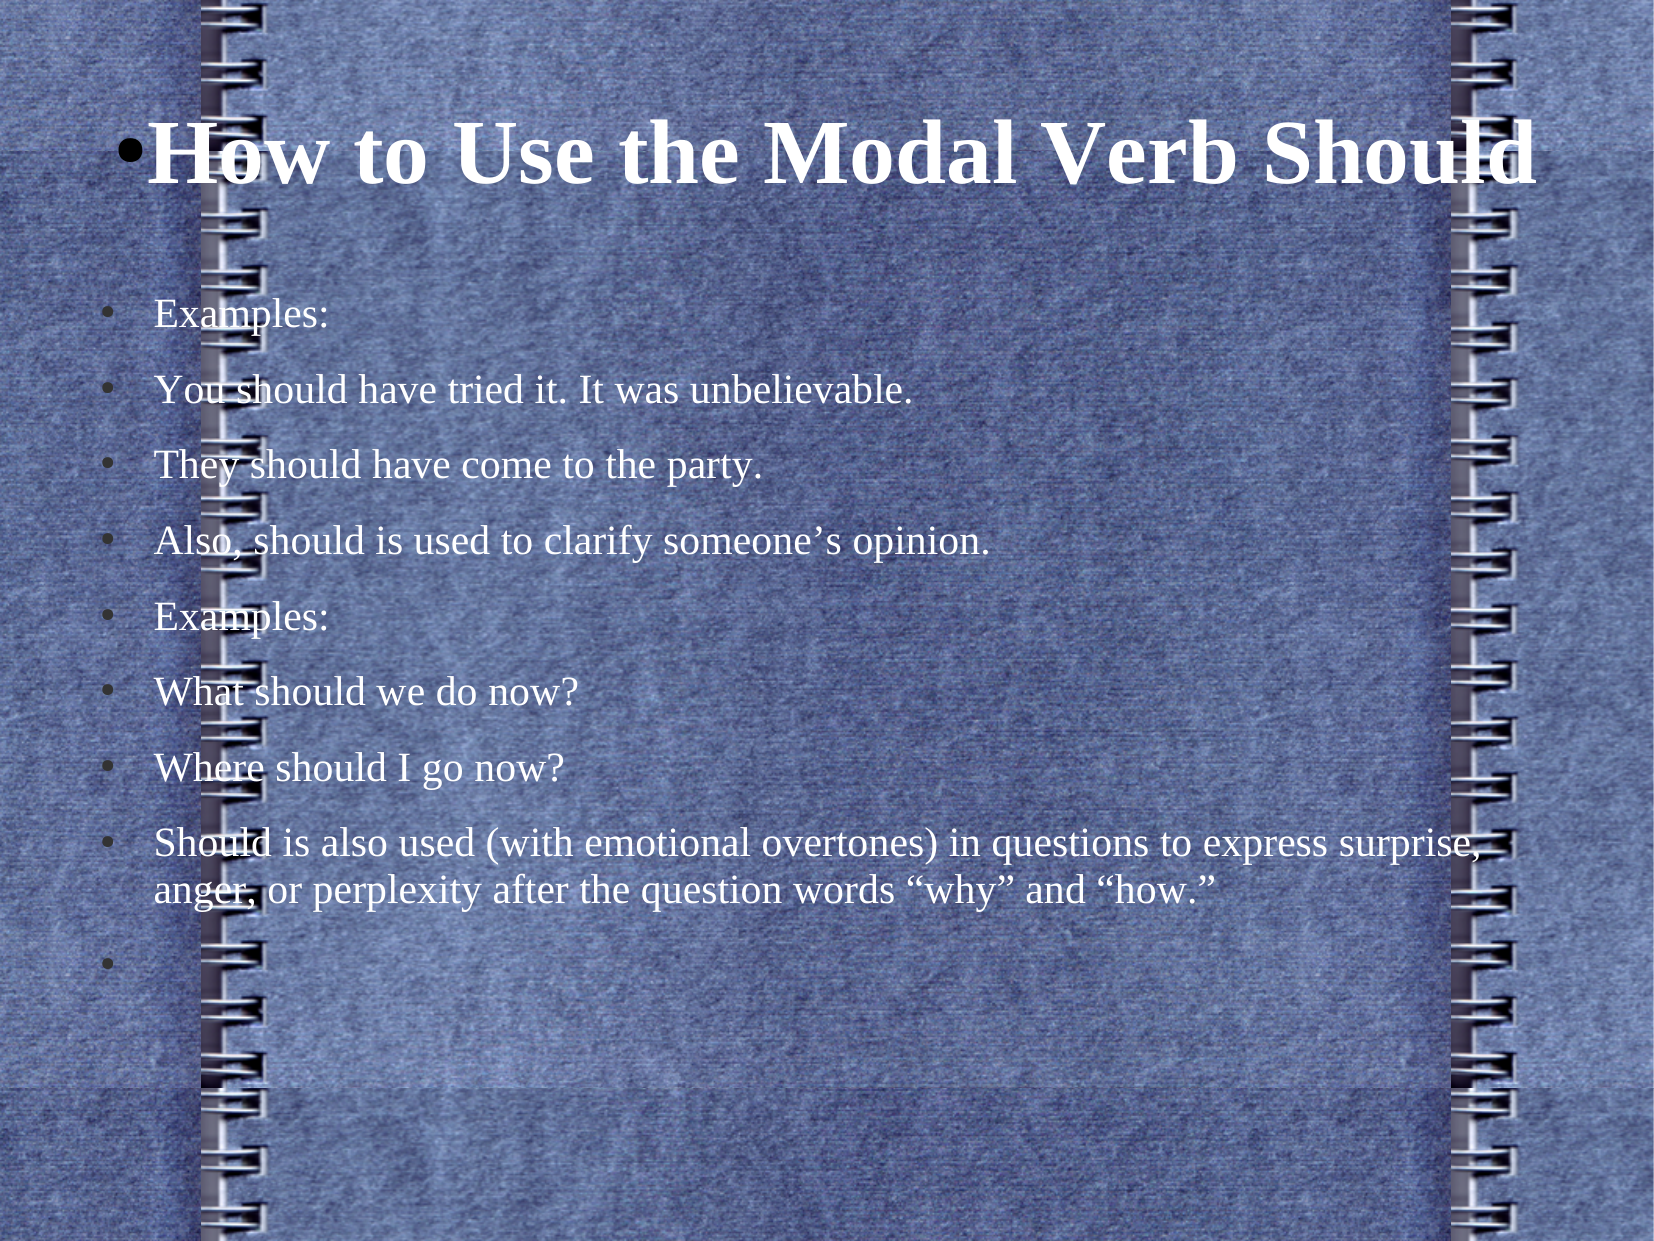

# How to Use the Modal Verb Should
Examples:
You should have tried it. It was unbelievable.
They should have come to the party.
Also, should is used to clarify someone’s opinion.
Examples:
What should we do now?
Where should I go now?
Should is also used (with emotional overtones) in questions to express surprise, anger, or perplexity after the question words “why” and “how.”